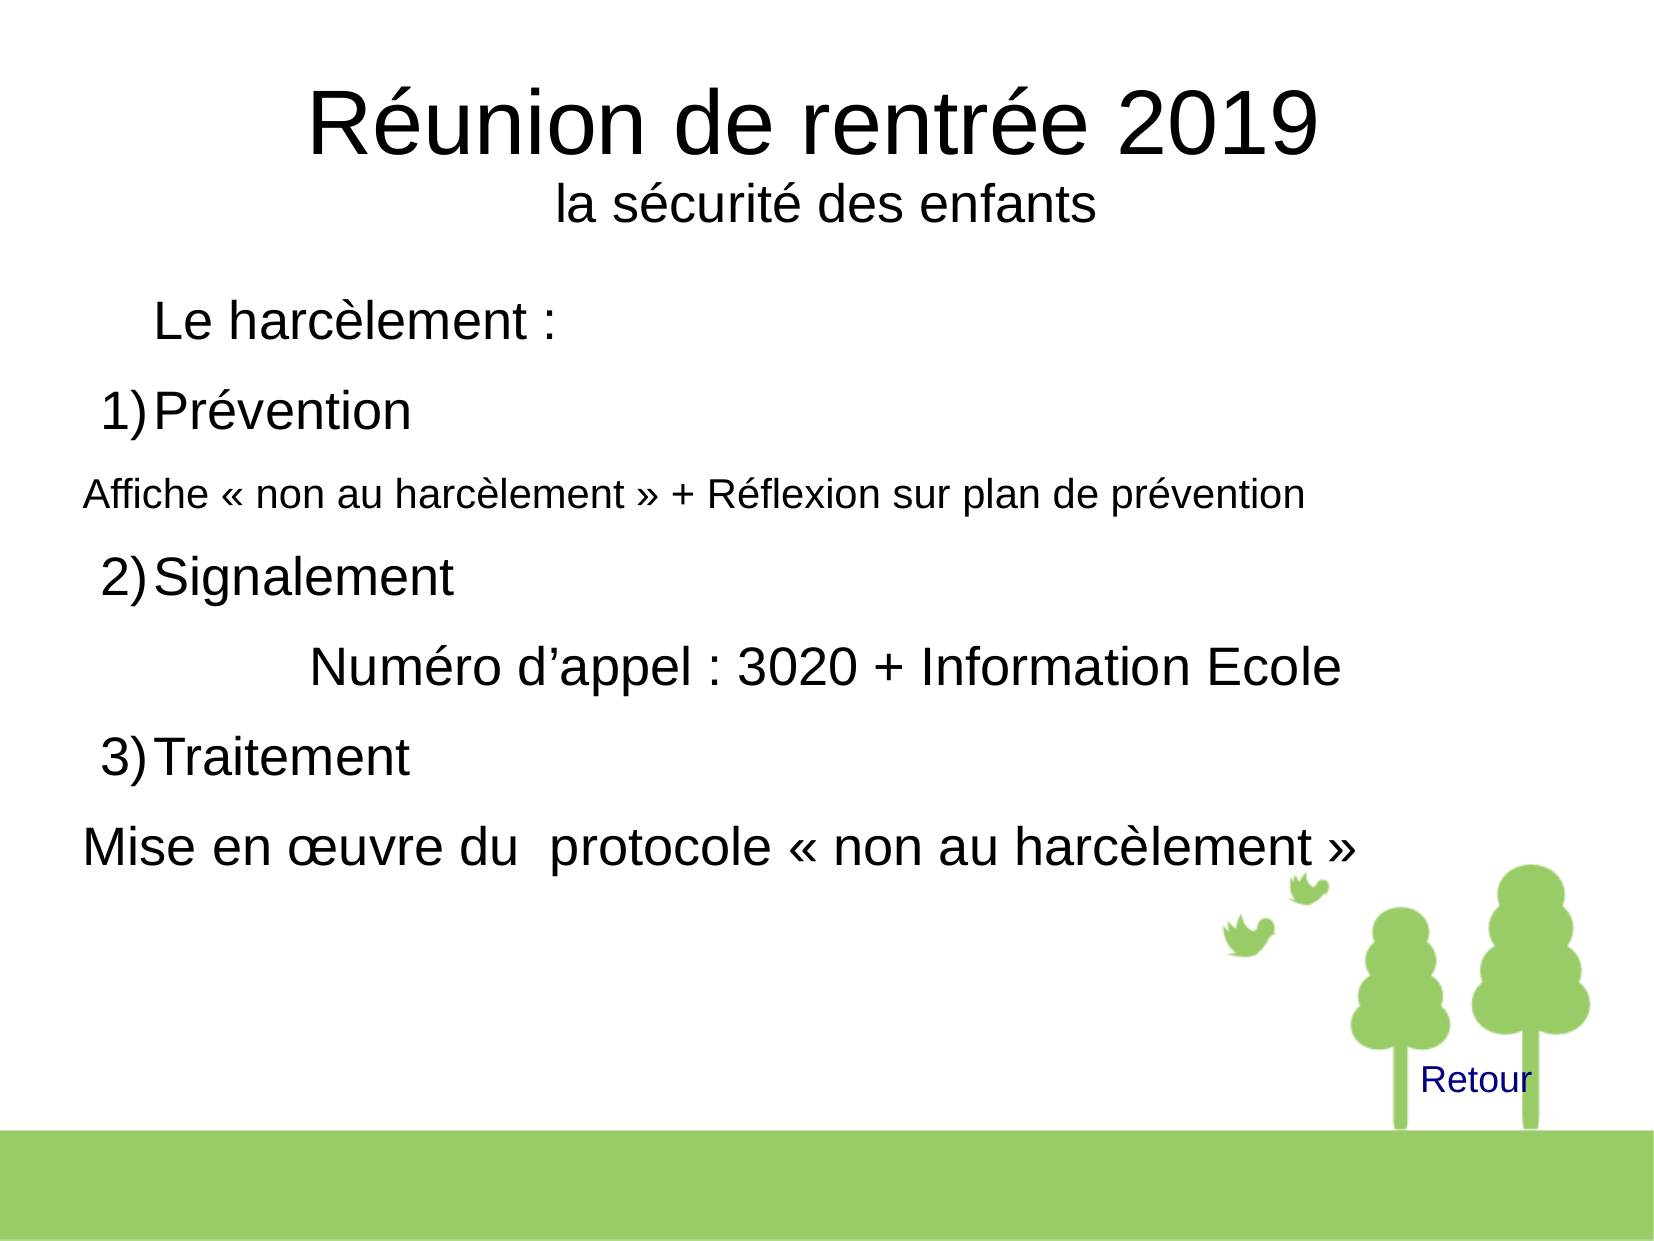

# Réunion de rentrée 2019 la sécurité des enfants
Le harcèlement :
Prévention
Affiche « non au harcèlement » + Réflexion sur plan de prévention
Signalement
Numéro d’appel : 3020 + Information Ecole
Traitement
Mise en œuvre du protocole « non au harcèlement »
Retour